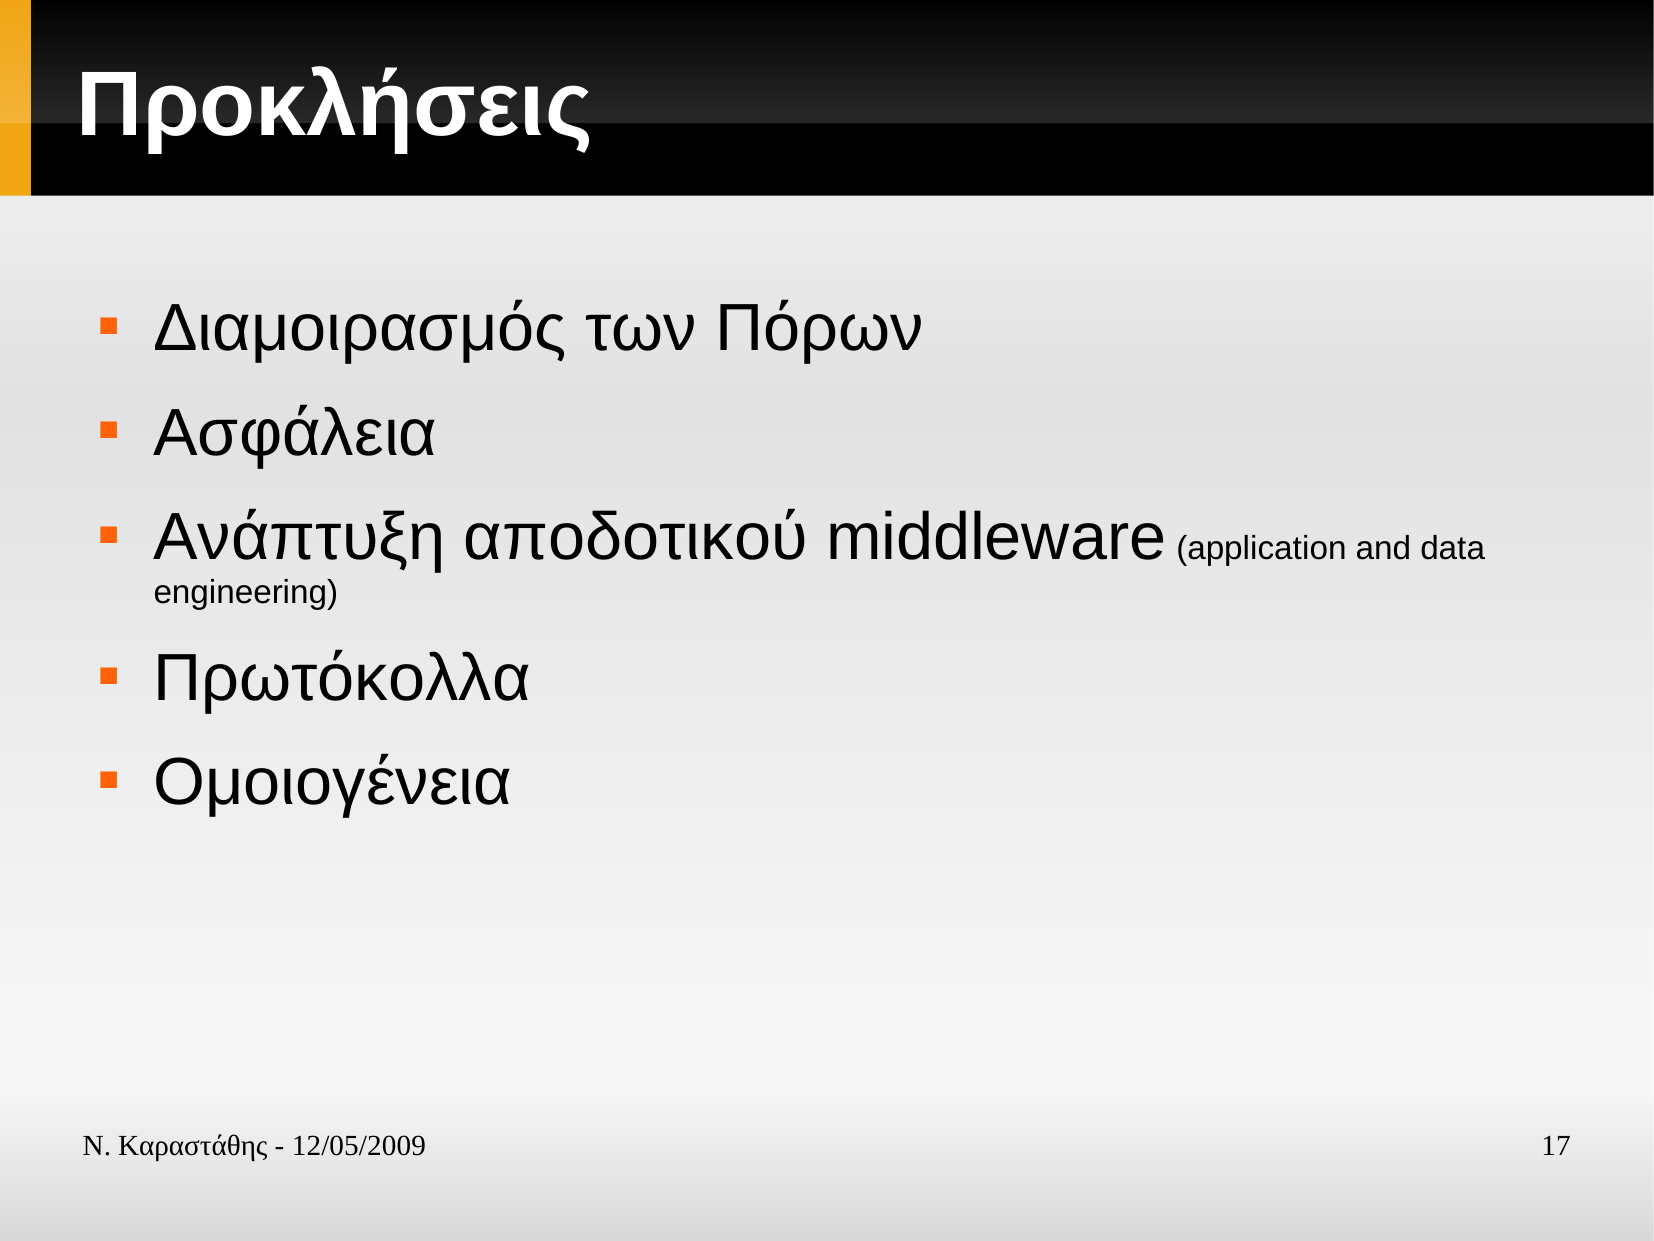

# Προκλήσεις
Διαμοιρασμός των Πόρων
Ασφάλεια
Ανάπτυξη αποδοτικού middleware (application and data engineering)
Πρωτόκολλα
Ομοιογένεια
Ν. Καραστάθης - 12/05/2009
17